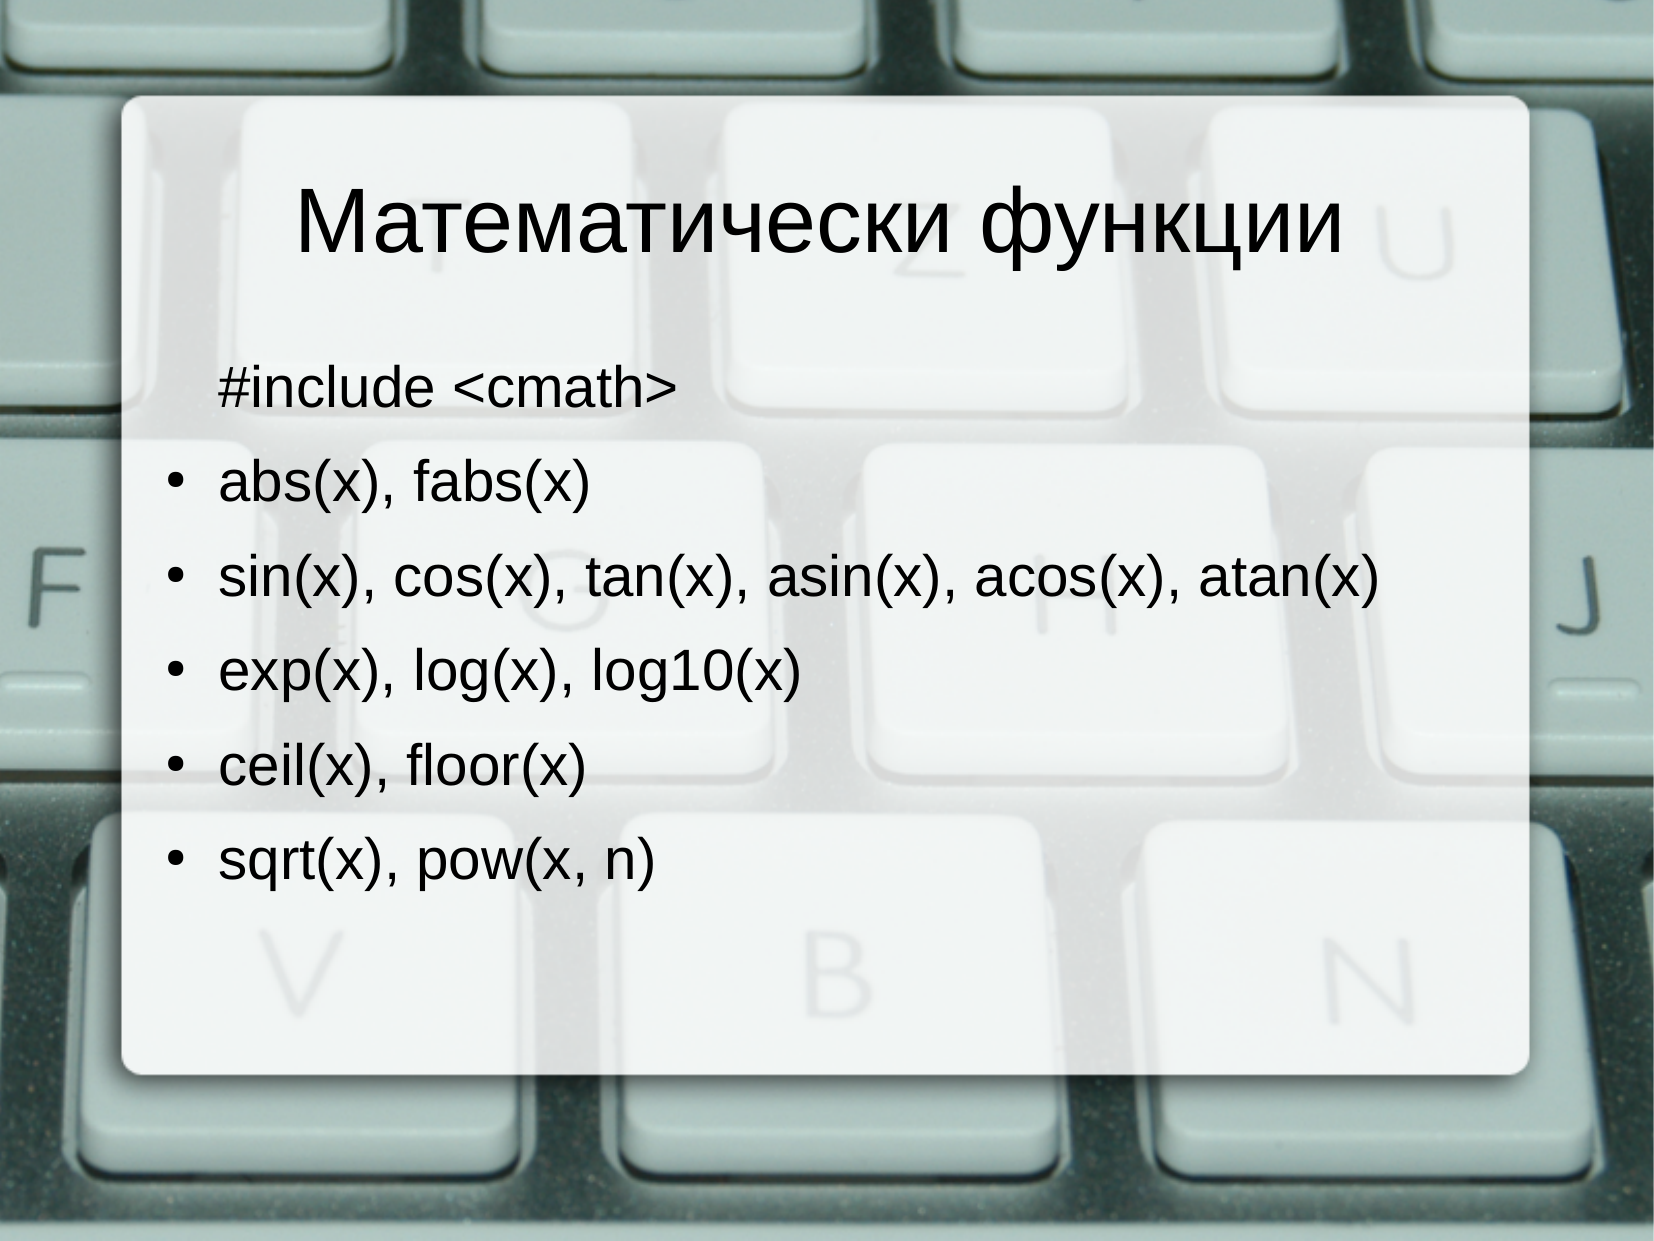

# Математически функции
#include <cmath>
abs(x), fabs(x)
sin(x), cos(x), tan(x), asin(x), acos(x), atan(x)
exp(x), log(x), log10(x)
ceil(x), floor(x)
sqrt(x), pow(x, n)